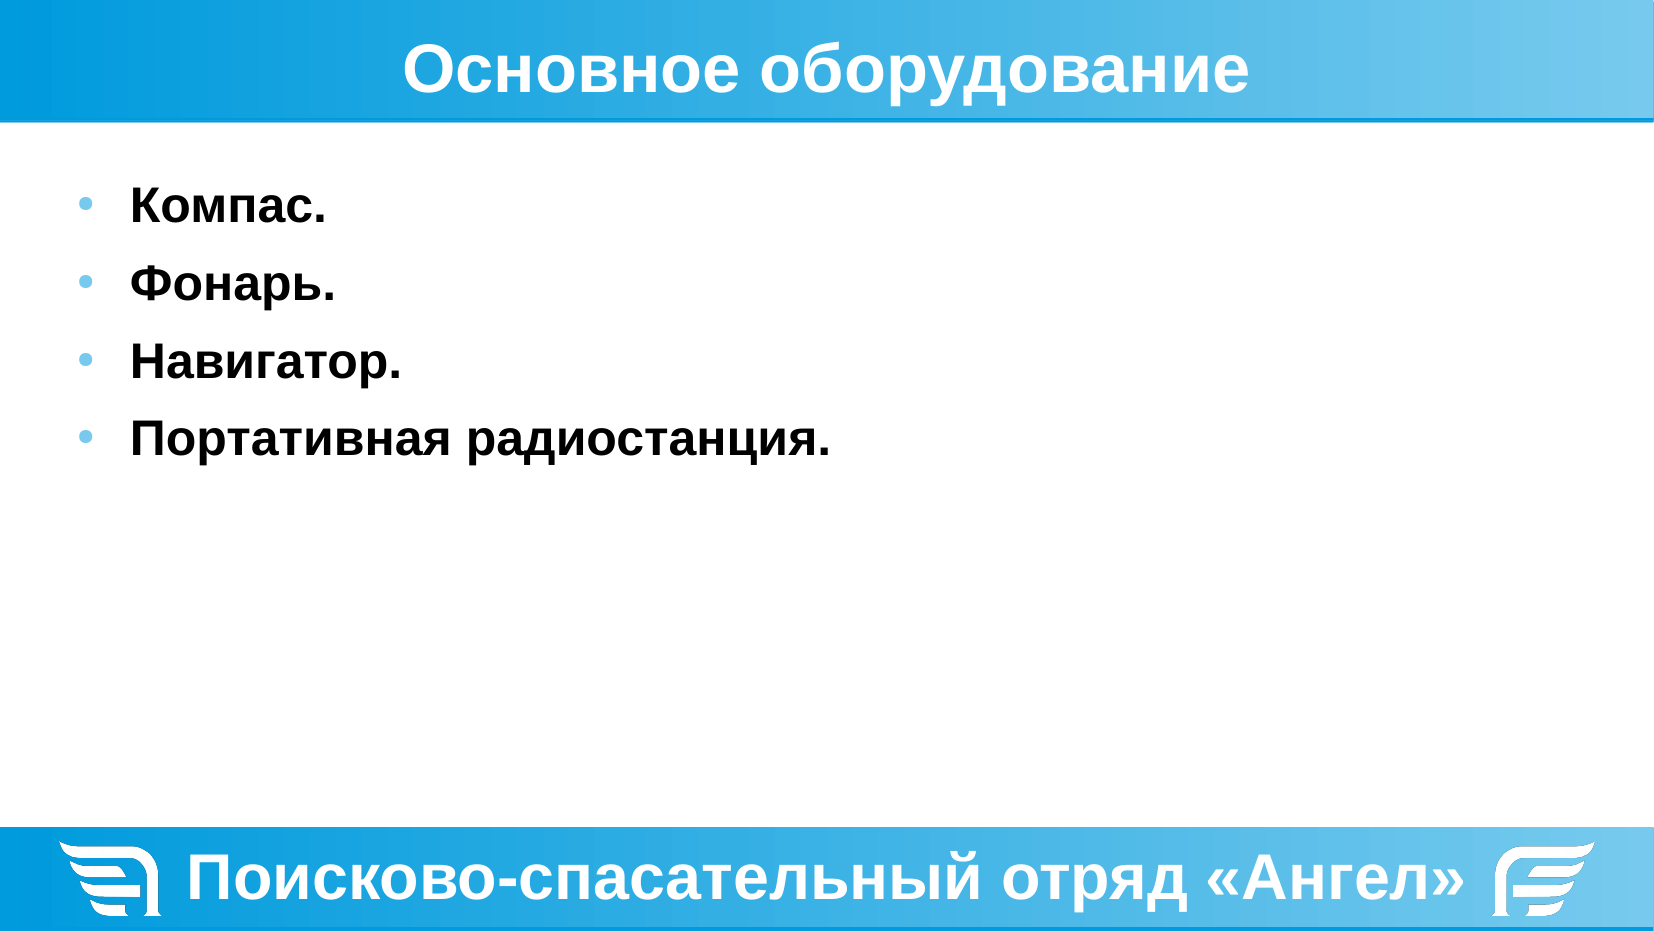

# Основное оборудование
Компас.
Фонарь.
Навигатор.
Портативная радиостанция.